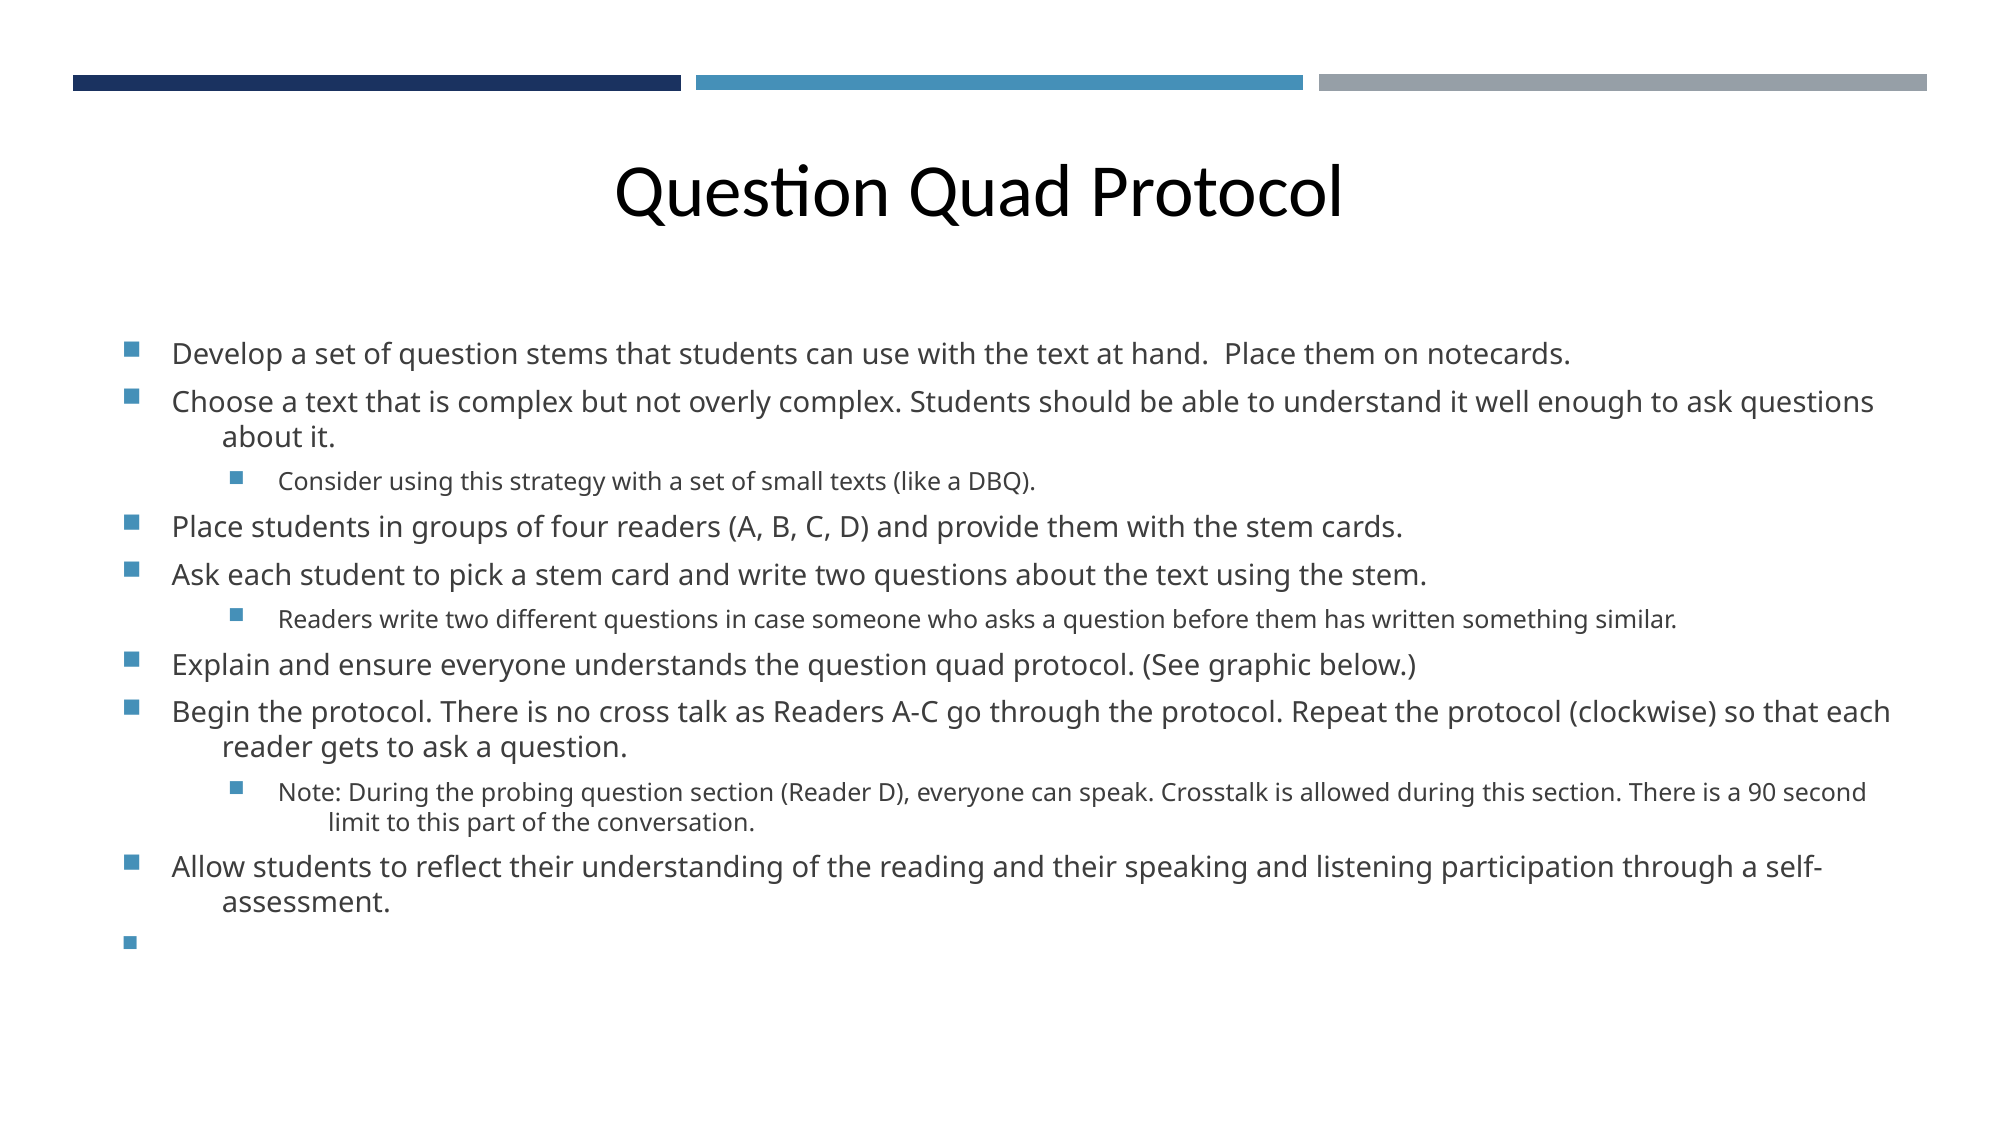

# Question Quad Protocol
Question Quad Protocol
Develop a set of question stems that students can use with the text at hand. Place them on notecards.
Choose a text that is complex but not overly complex. Students should be able to understand it well enough to ask questions about it.
Consider using this strategy with a set of small texts (like a DBQ).
Place students in groups of four readers (A, B, C, D) and provide them with the stem cards.
Ask each student to pick a stem card and write two questions about the text using the stem.
Readers write two different questions in case someone who asks a question before them has written something similar.
Explain and ensure everyone understands the question quad protocol. (See graphic below.)
Begin the protocol. There is no cross talk as Readers A-C go through the protocol. Repeat the protocol (clockwise) so that each reader gets to ask a question.
Note: During the probing question section (Reader D), everyone can speak. Crosstalk is allowed during this section. There is a 90 second limit to this part of the conversation.
Allow students to reflect their understanding of the reading and their speaking and listening participation through a self-assessment.